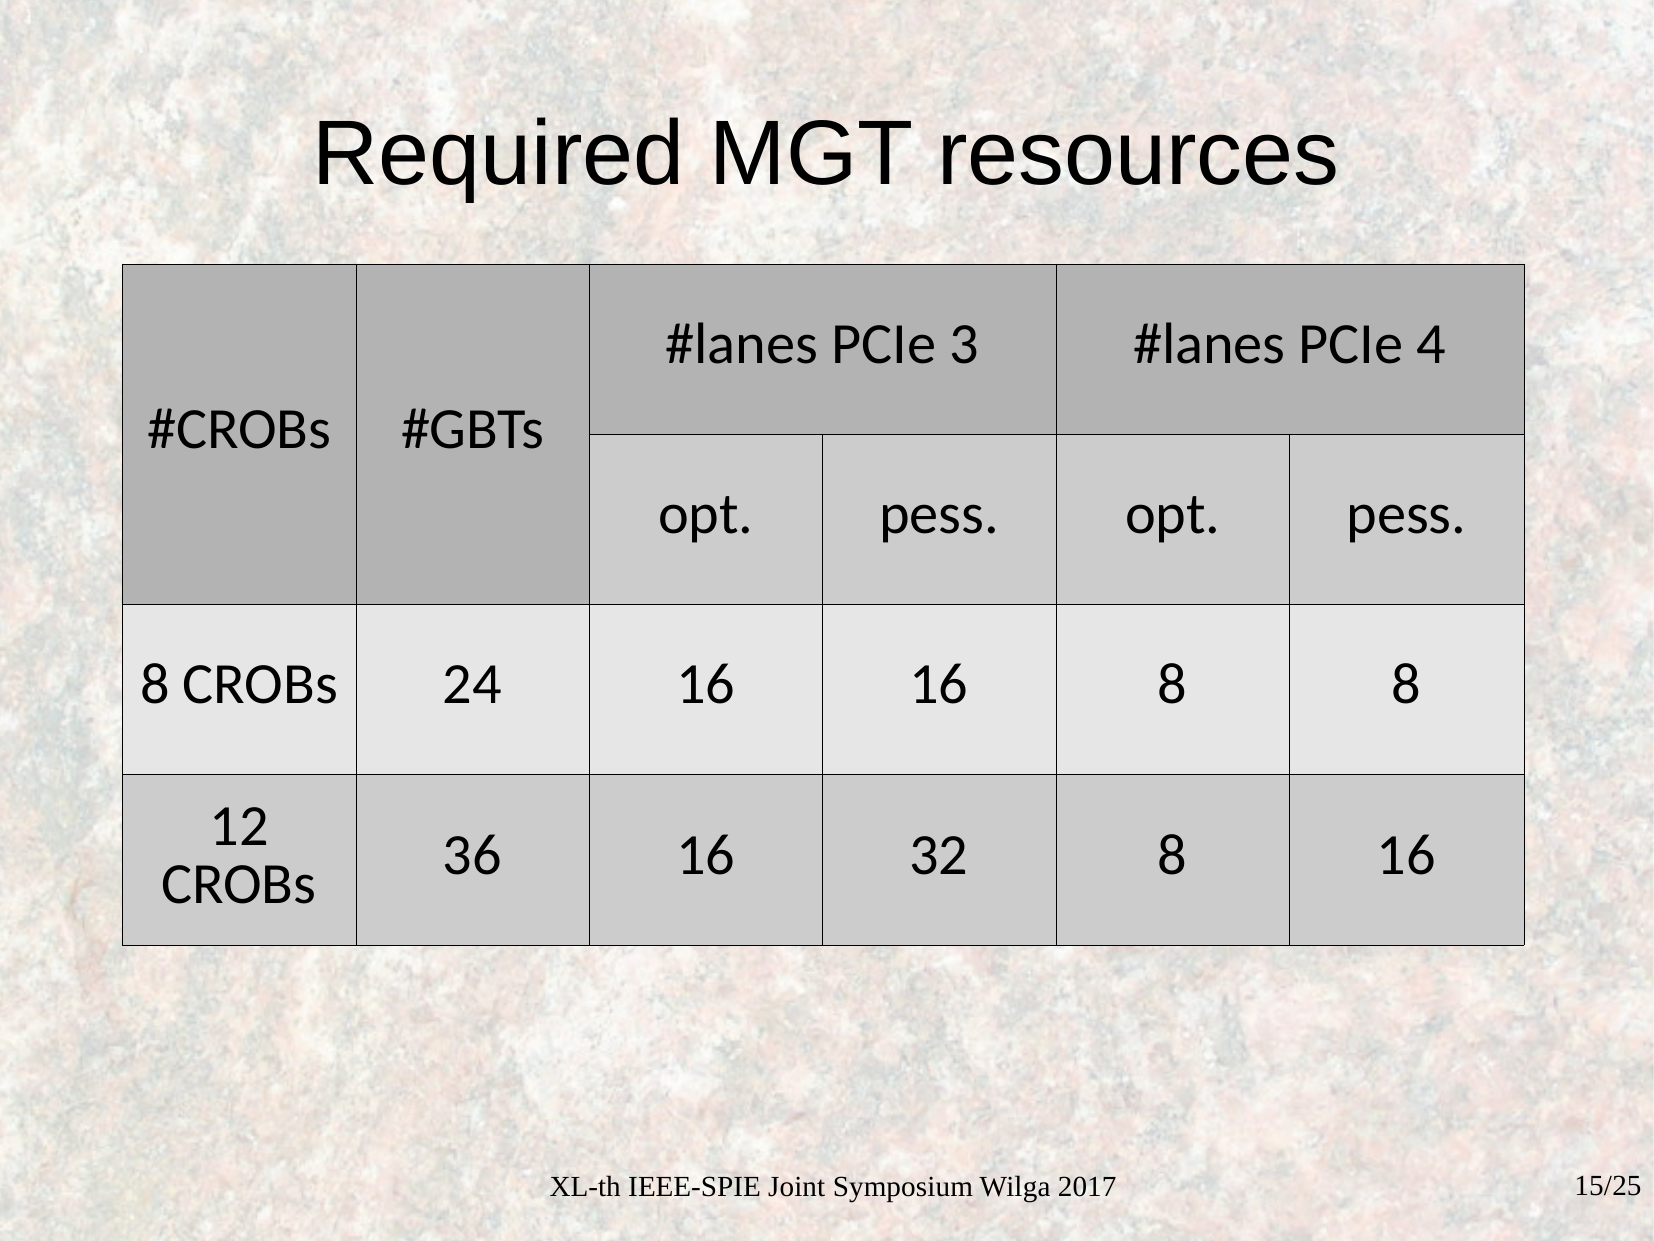

# Required MGT resources
| #CROBs | #GBTs | #lanes PCIe 3 | | #lanes PCIe 4 | |
| --- | --- | --- | --- | --- | --- |
| | | opt. | pess. | opt. | pess. |
| 8 CROBs | 24 | 16 | 16 | 8 | 8 |
| 12 CROBs | 36 | 16 | 32 | 8 | 16 |
15
CBM Collaboration Meeting 03.2017